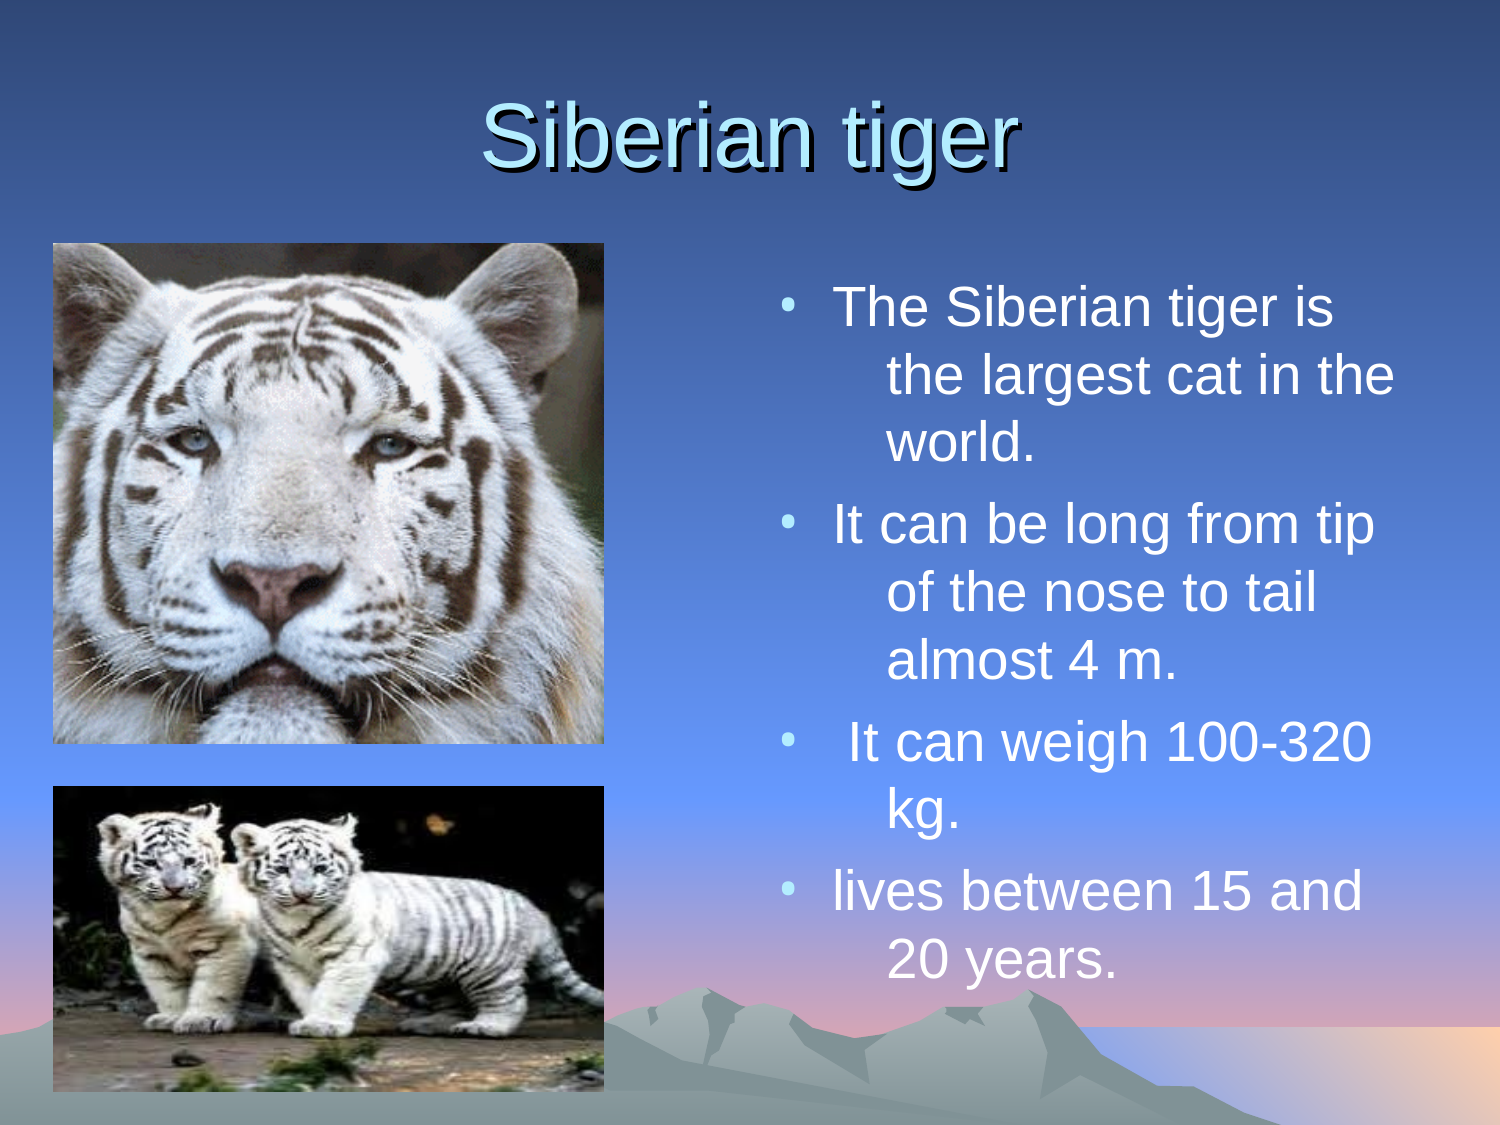

# Siberian tiger
The Siberian tiger is the largest cat in the world.
It can be long from tip of the nose to tail almost 4 m.
 It can weigh 100-320 kg.
lives between 15 and 20 years.